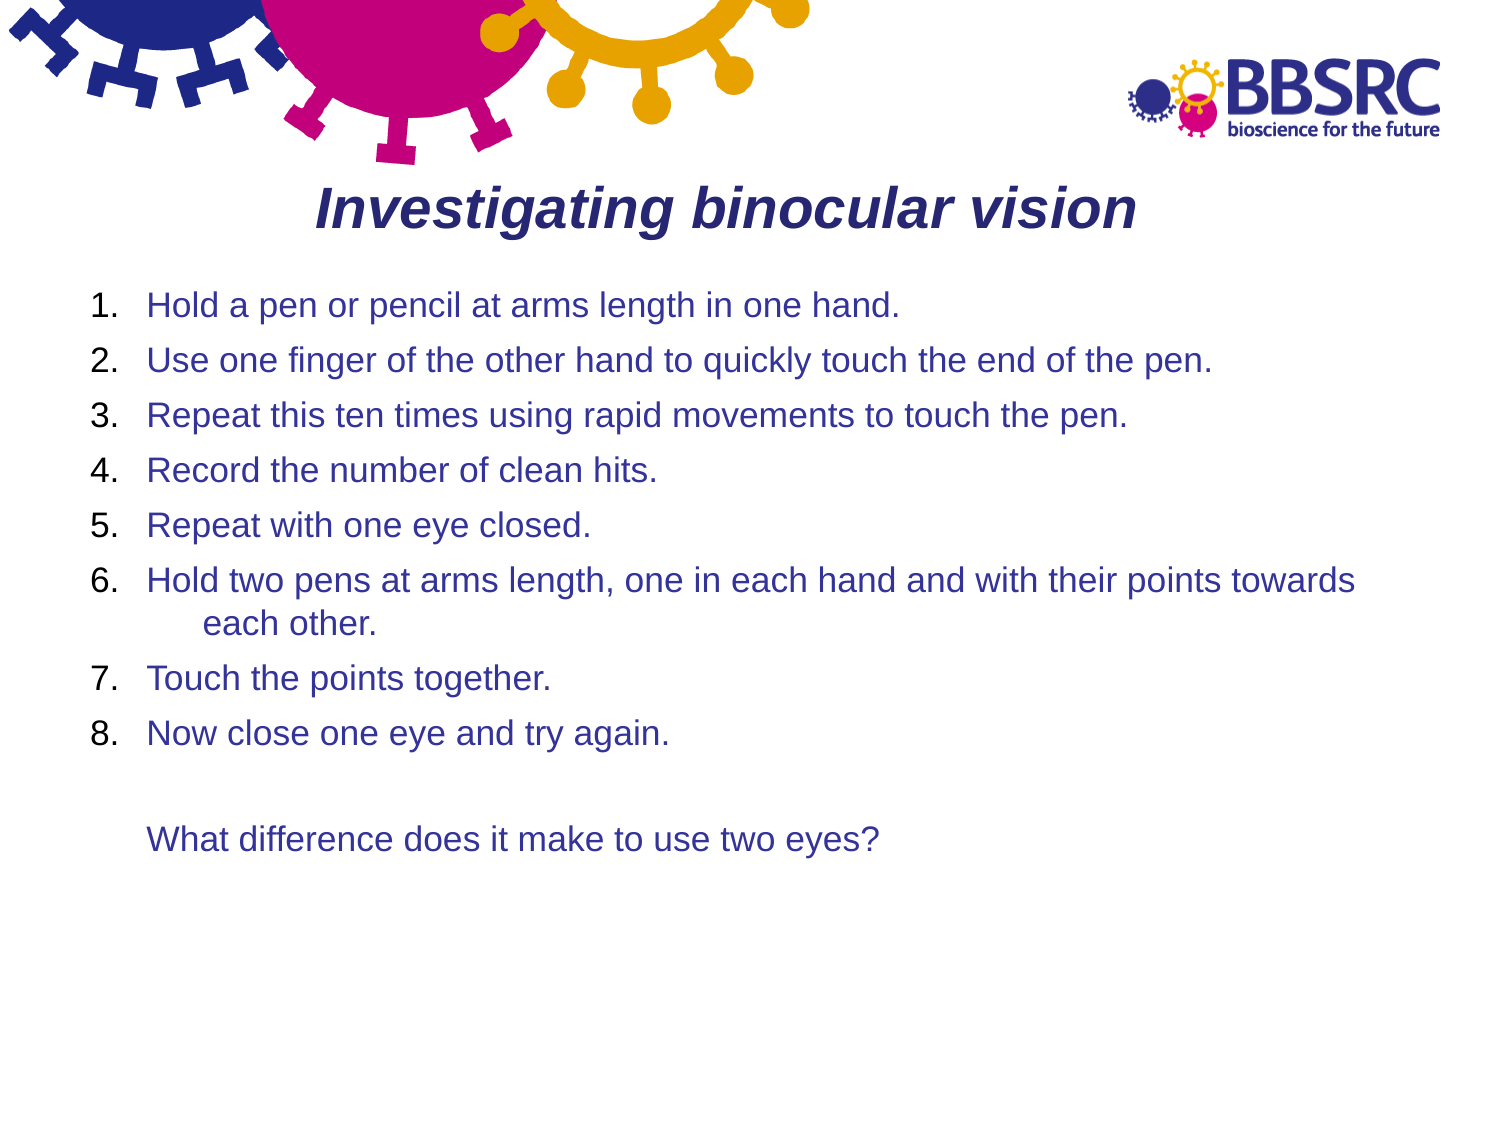

# Investigating binocular vision
Hold a pen or pencil at arms length in one hand.
Use one finger of the other hand to quickly touch the end of the pen.
Repeat this ten times using rapid movements to touch the pen.
Record the number of clean hits.
Repeat with one eye closed.
Hold two pens at arms length, one in each hand and with their points towards each other.
Touch the points together.
Now close one eye and try again.
What difference does it make to use two eyes?